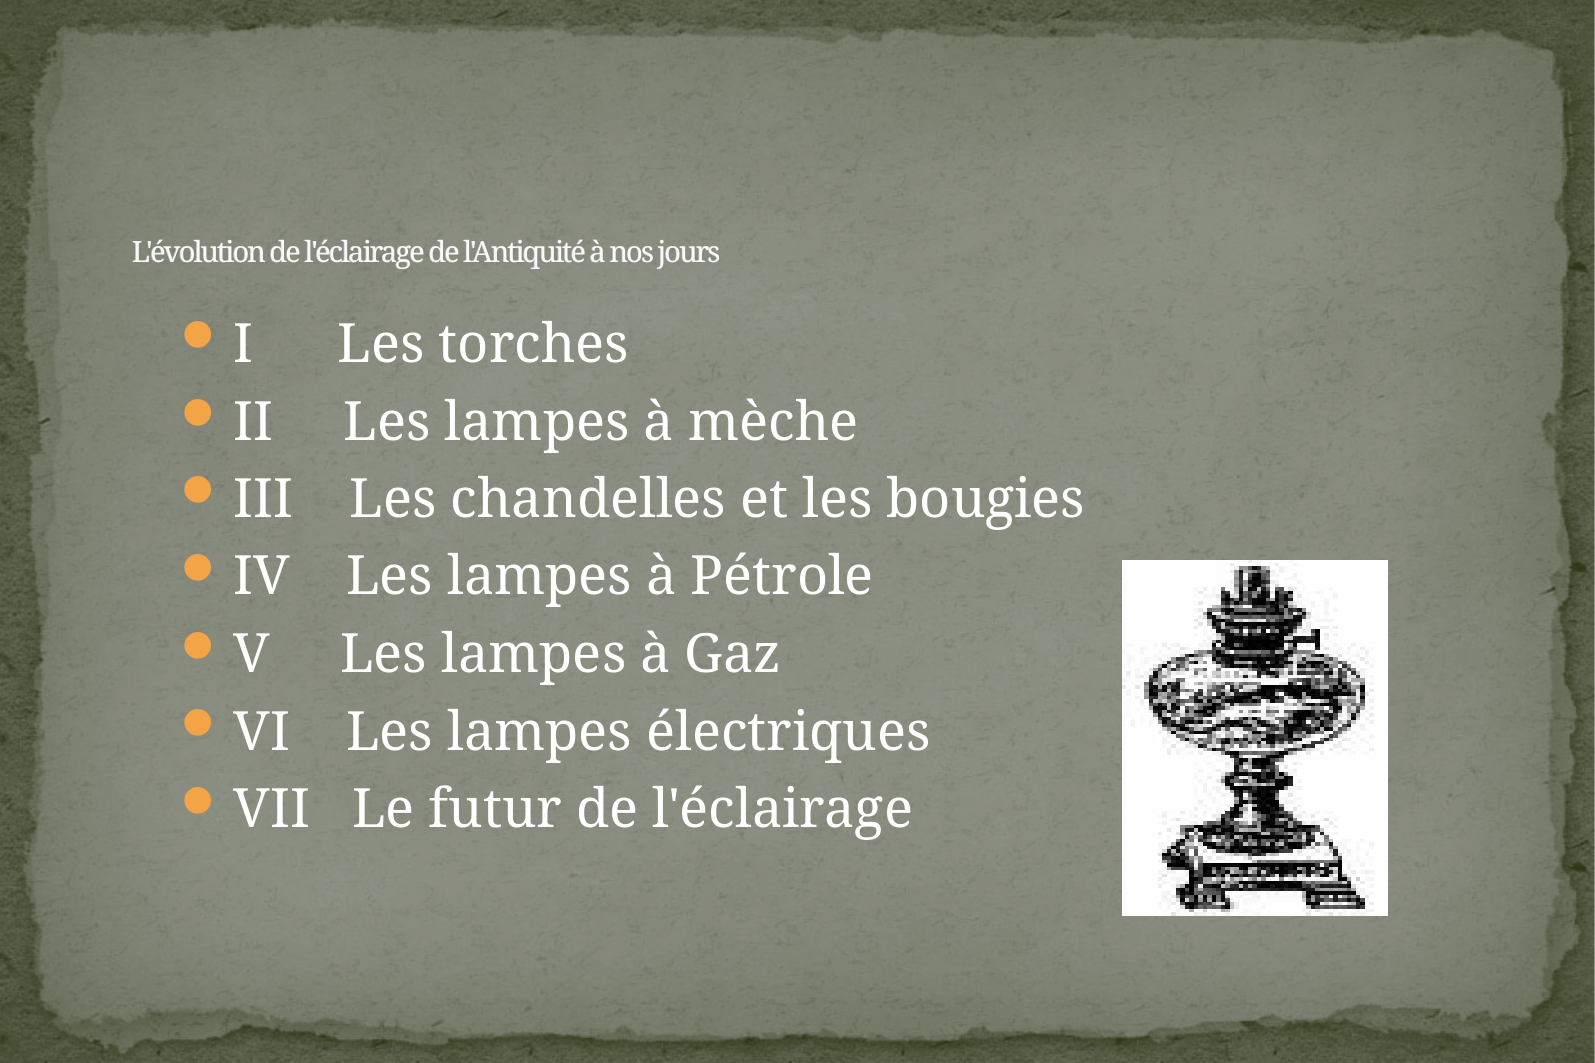

L'évolution de l'éclairage de l'Antiquité à nos jours
# I Les torches
II Les lampes à mèche
III Les chandelles et les bougies
IV Les lampes à Pétrole
V Les lampes à Gaz
VI Les lampes électriques
VII Le futur de l'éclairage